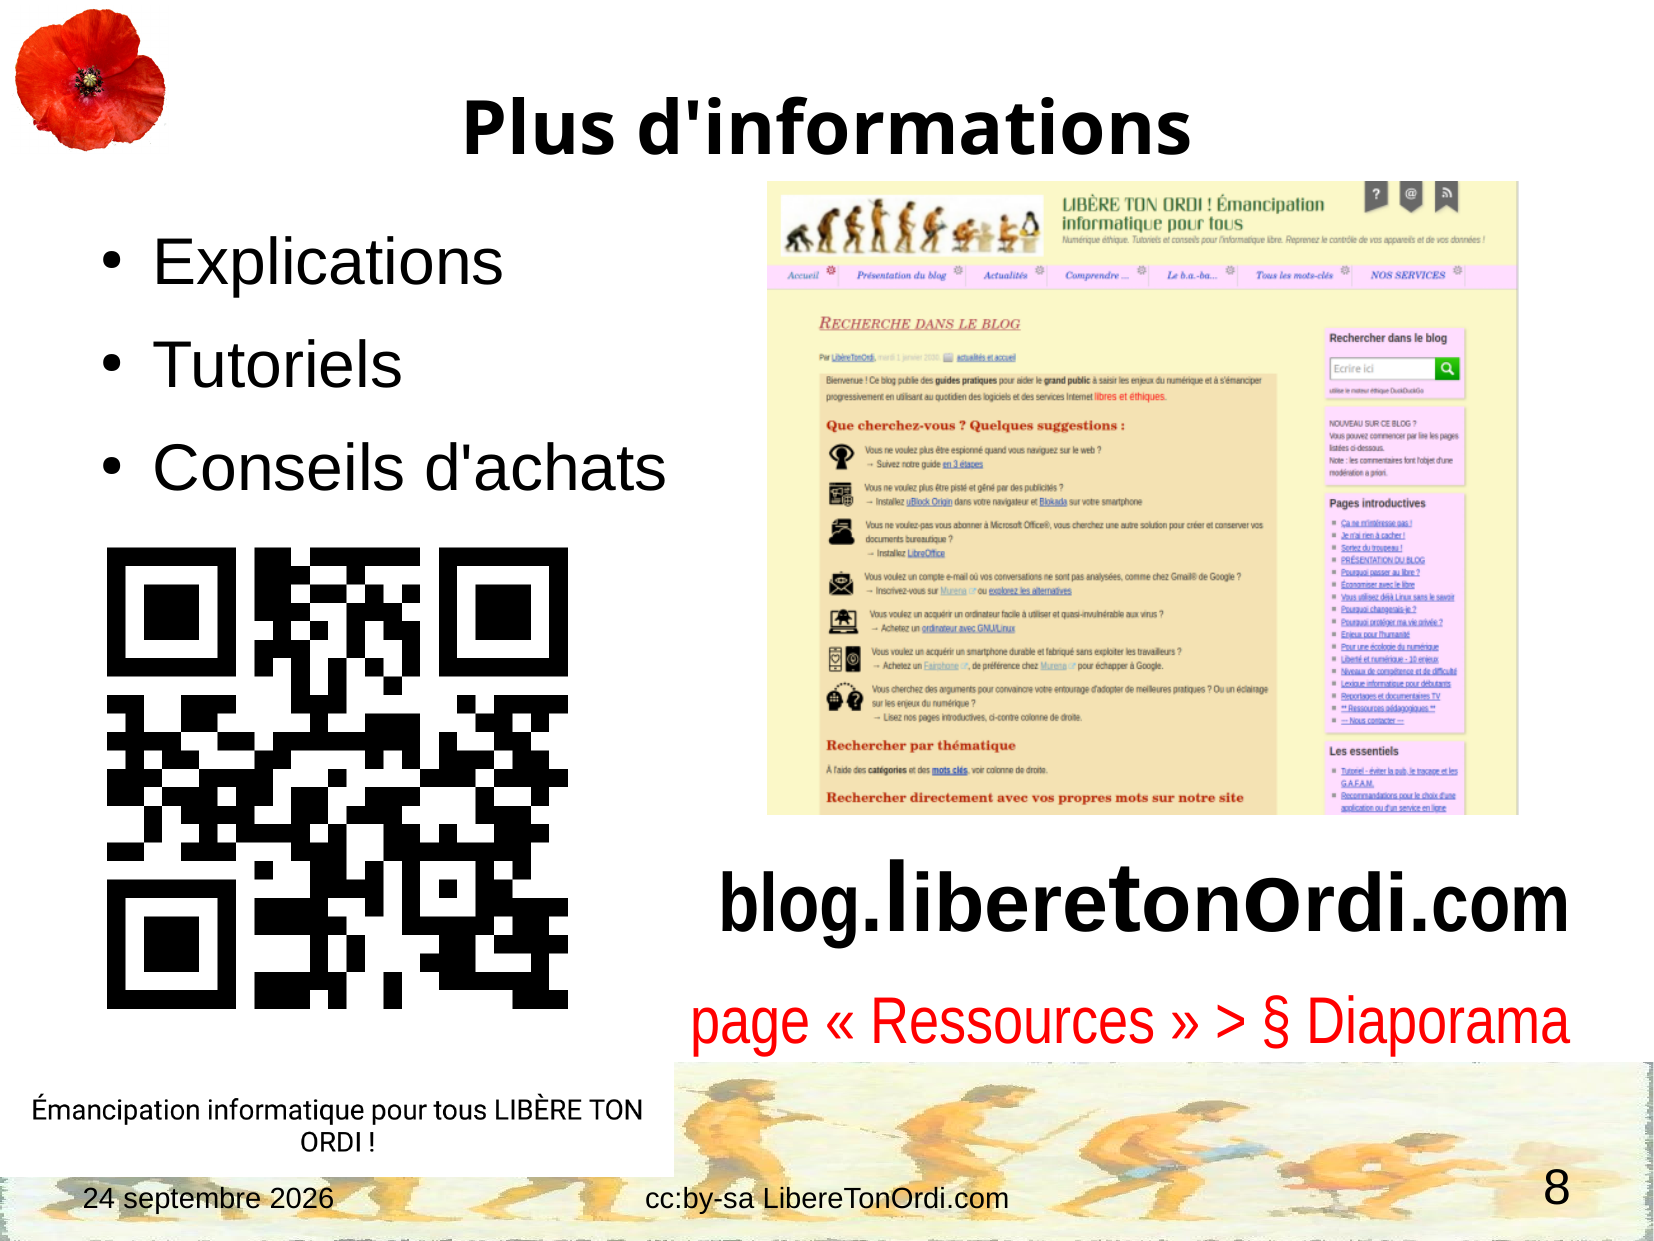

# Plus d'informations
Explications
Tutoriels
Conseils d'achats
 blog.liberetonordi.com
page « Ressources » > § Diaporama
cc:by-sa LibereTonOrdi.com
8